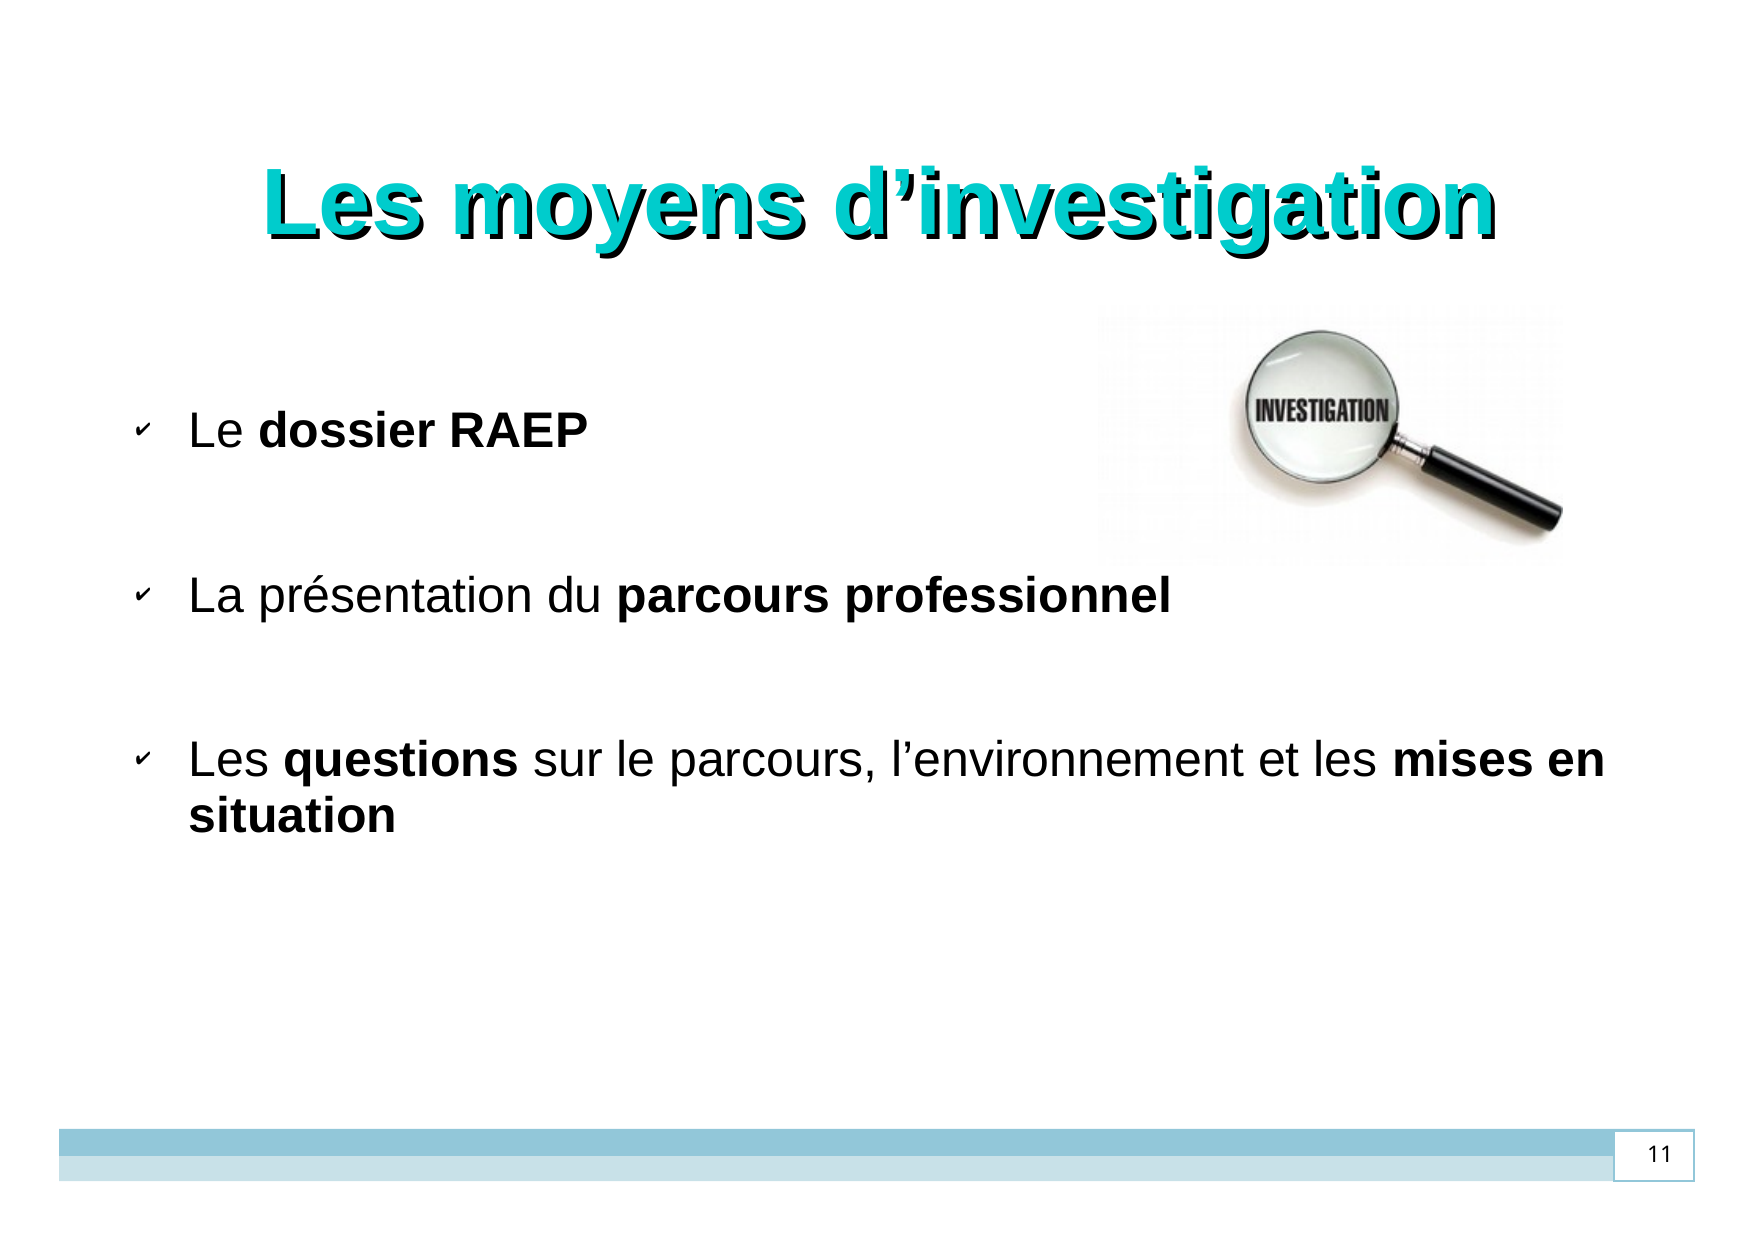

# Les moyens d’investigation
Le dossier RAEP
La présentation du parcours professionnel
Les questions sur le parcours, l’environnement et les mises en situation